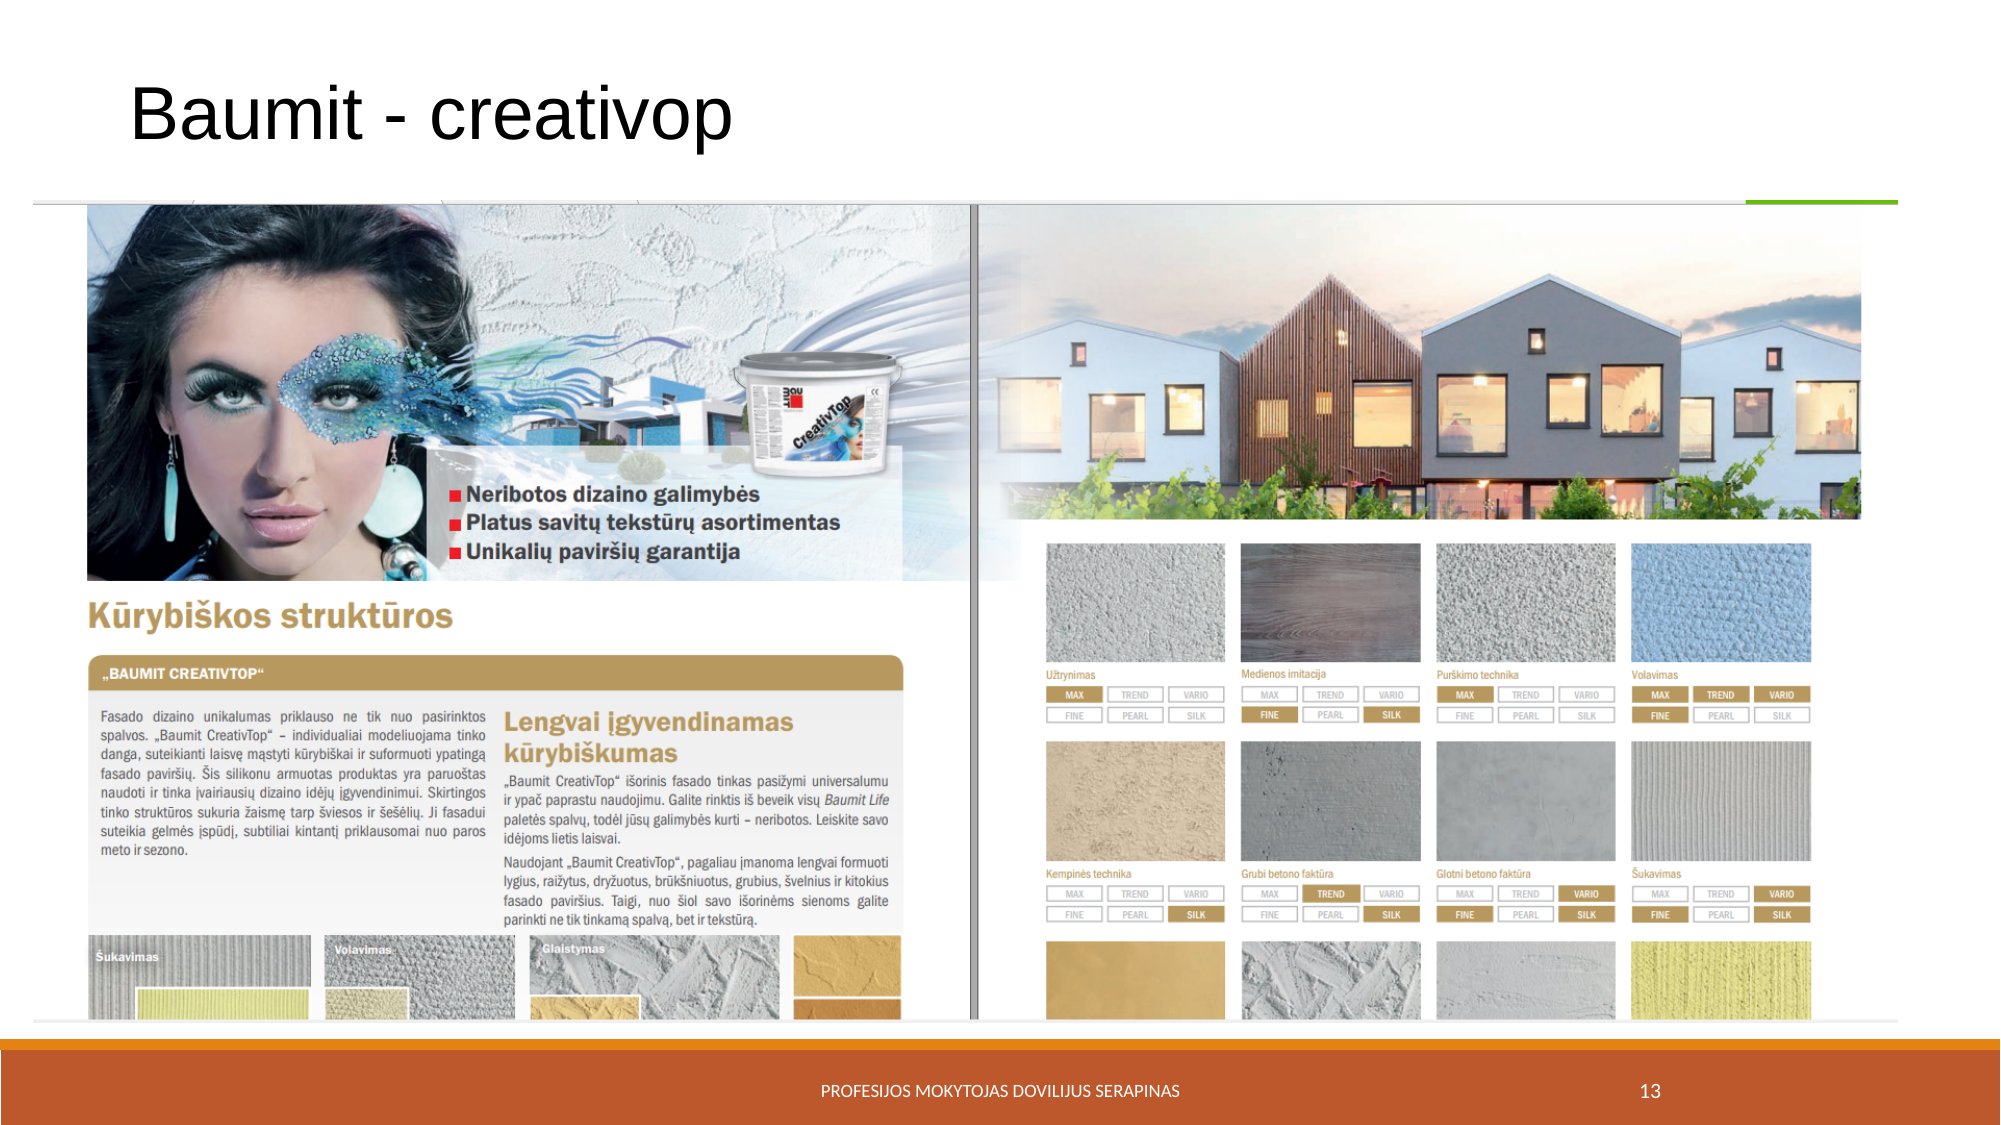

Baumit - creativop
Profesijos Mokytojas Dovilijus Serapinas